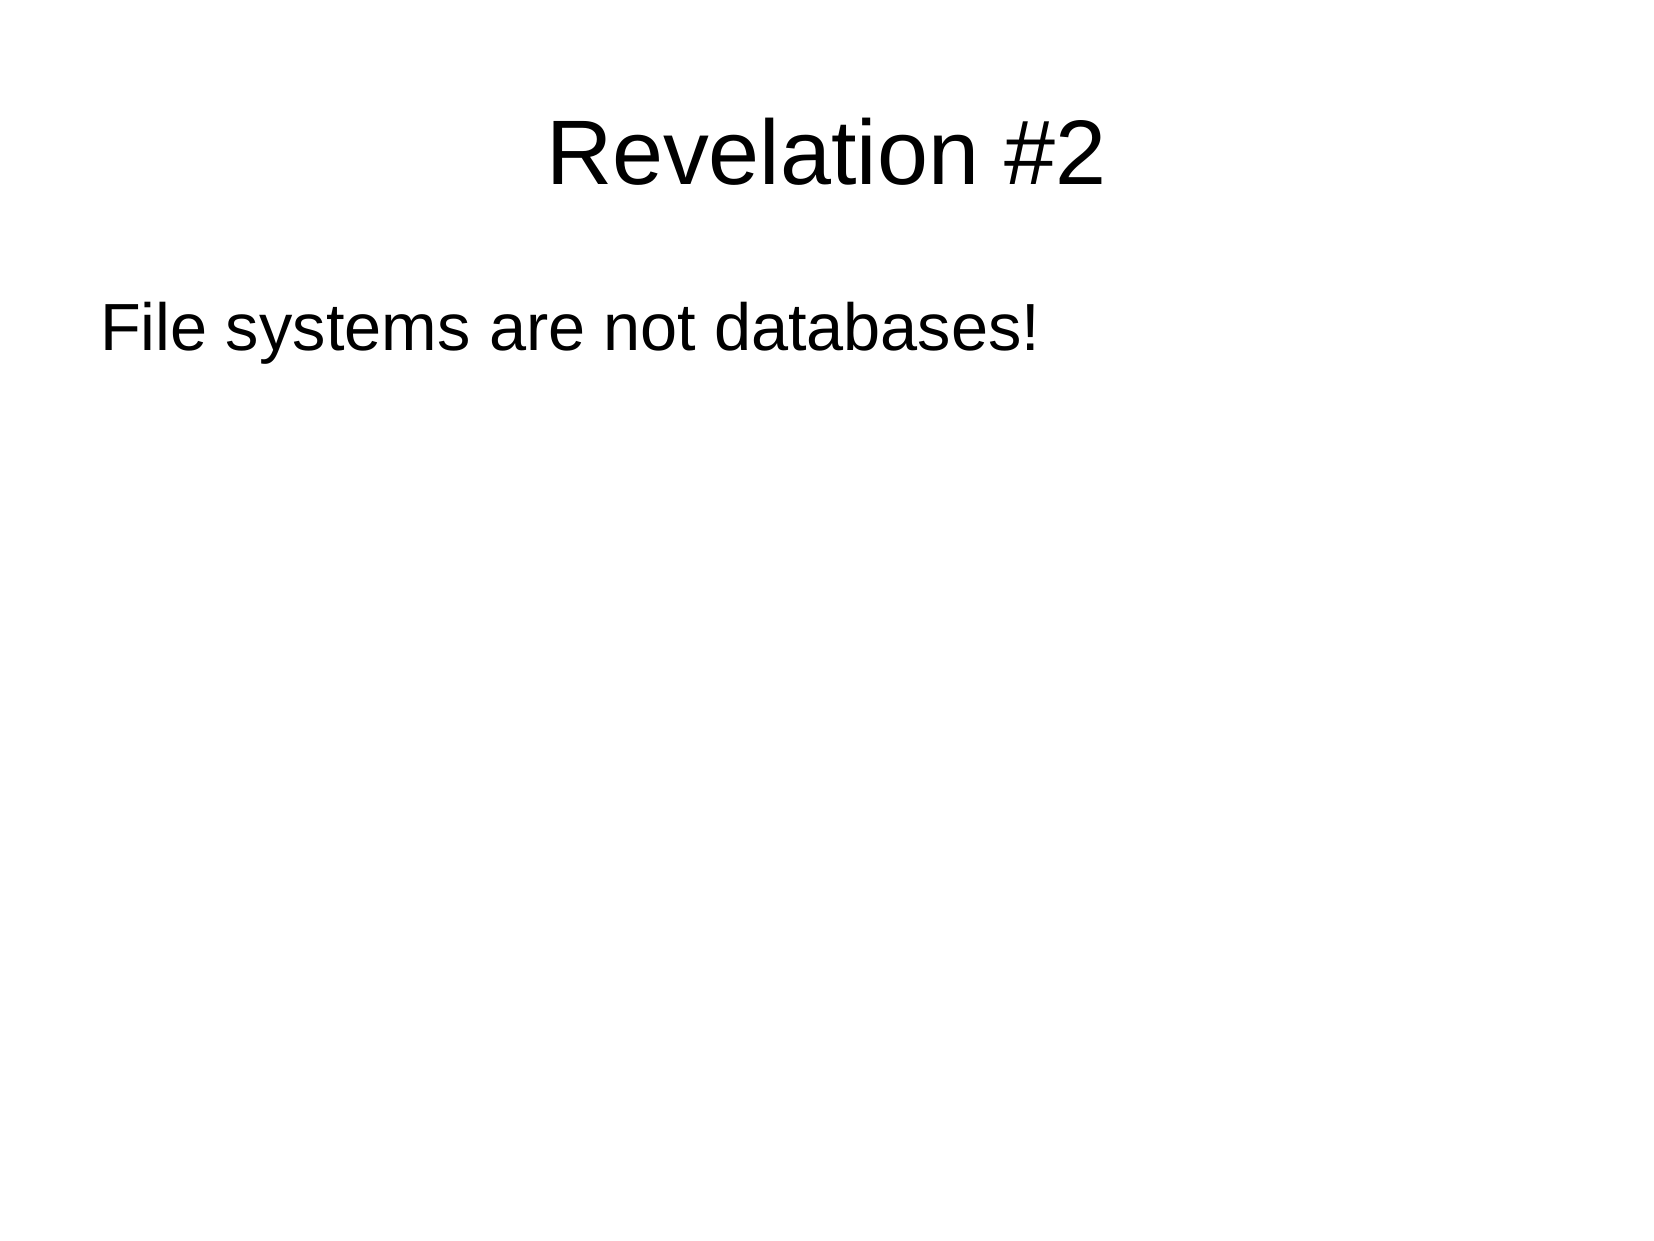

# Revelation #2
File systems are not databases!